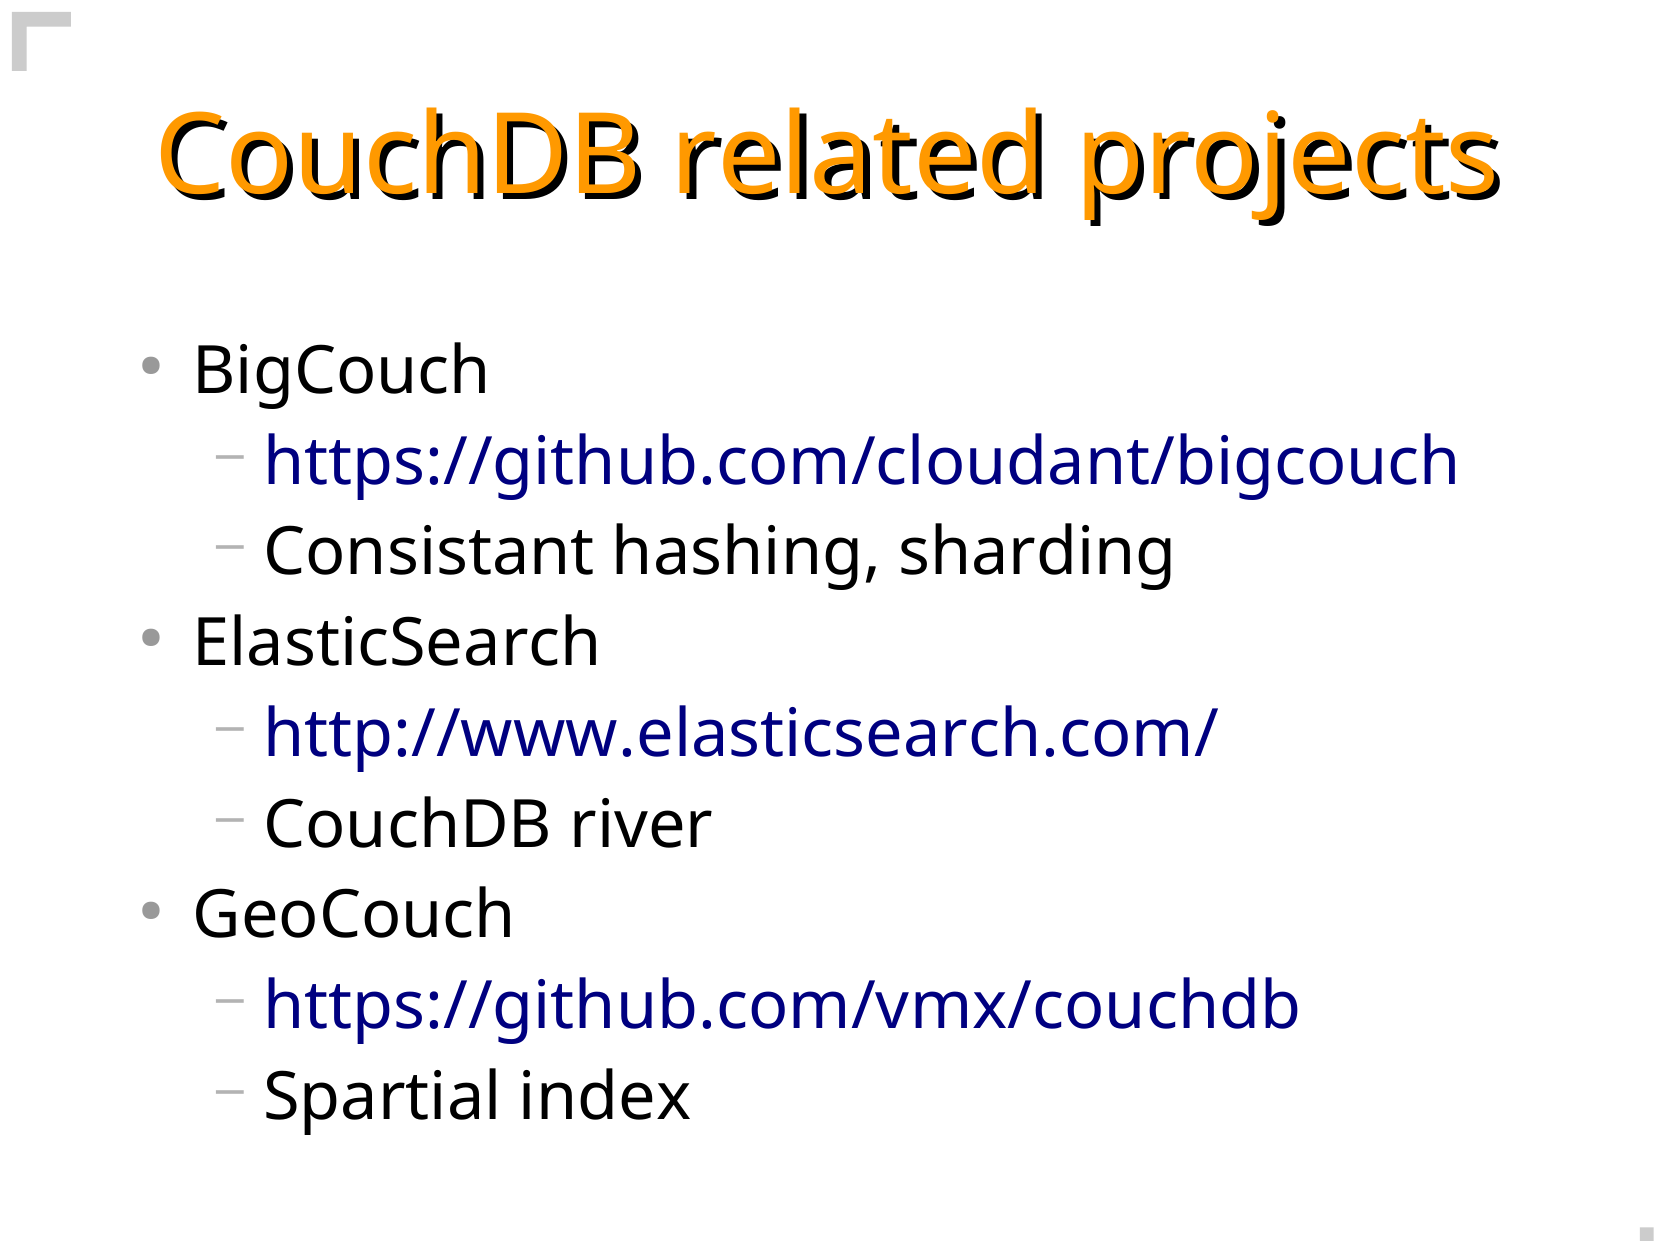

# CouchDB related projects
BigCouch
https://github.com/cloudant/bigcouch
Consistant hashing, sharding
ElasticSearch
http://www.elasticsearch.com/
CouchDB river
GeoCouch
https://github.com/vmx/couchdb
Spartial index